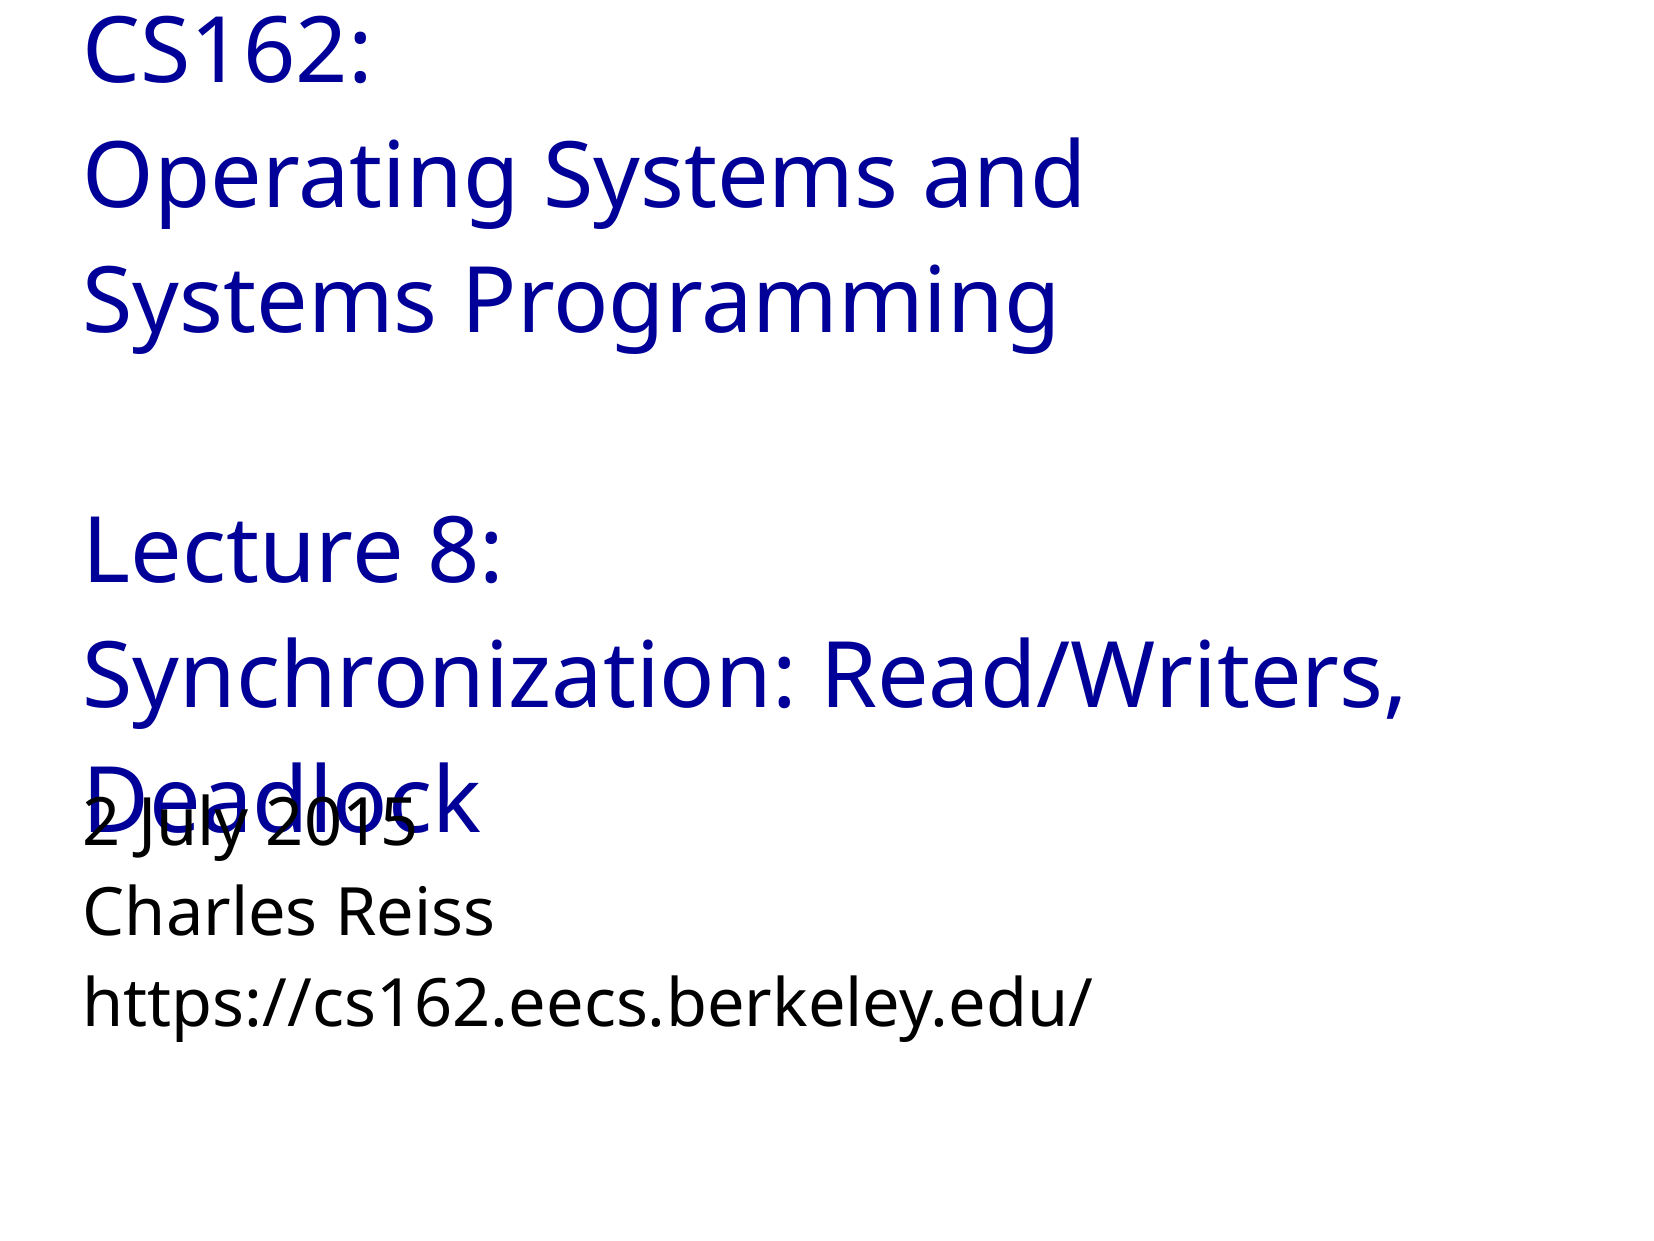

# CS162: Operating Systems and Systems Programming Lecture 8: Synchronization: Read/Writers, Deadlock
2 July 2015
Charles Reiss
https://cs162.eecs.berkeley.edu/